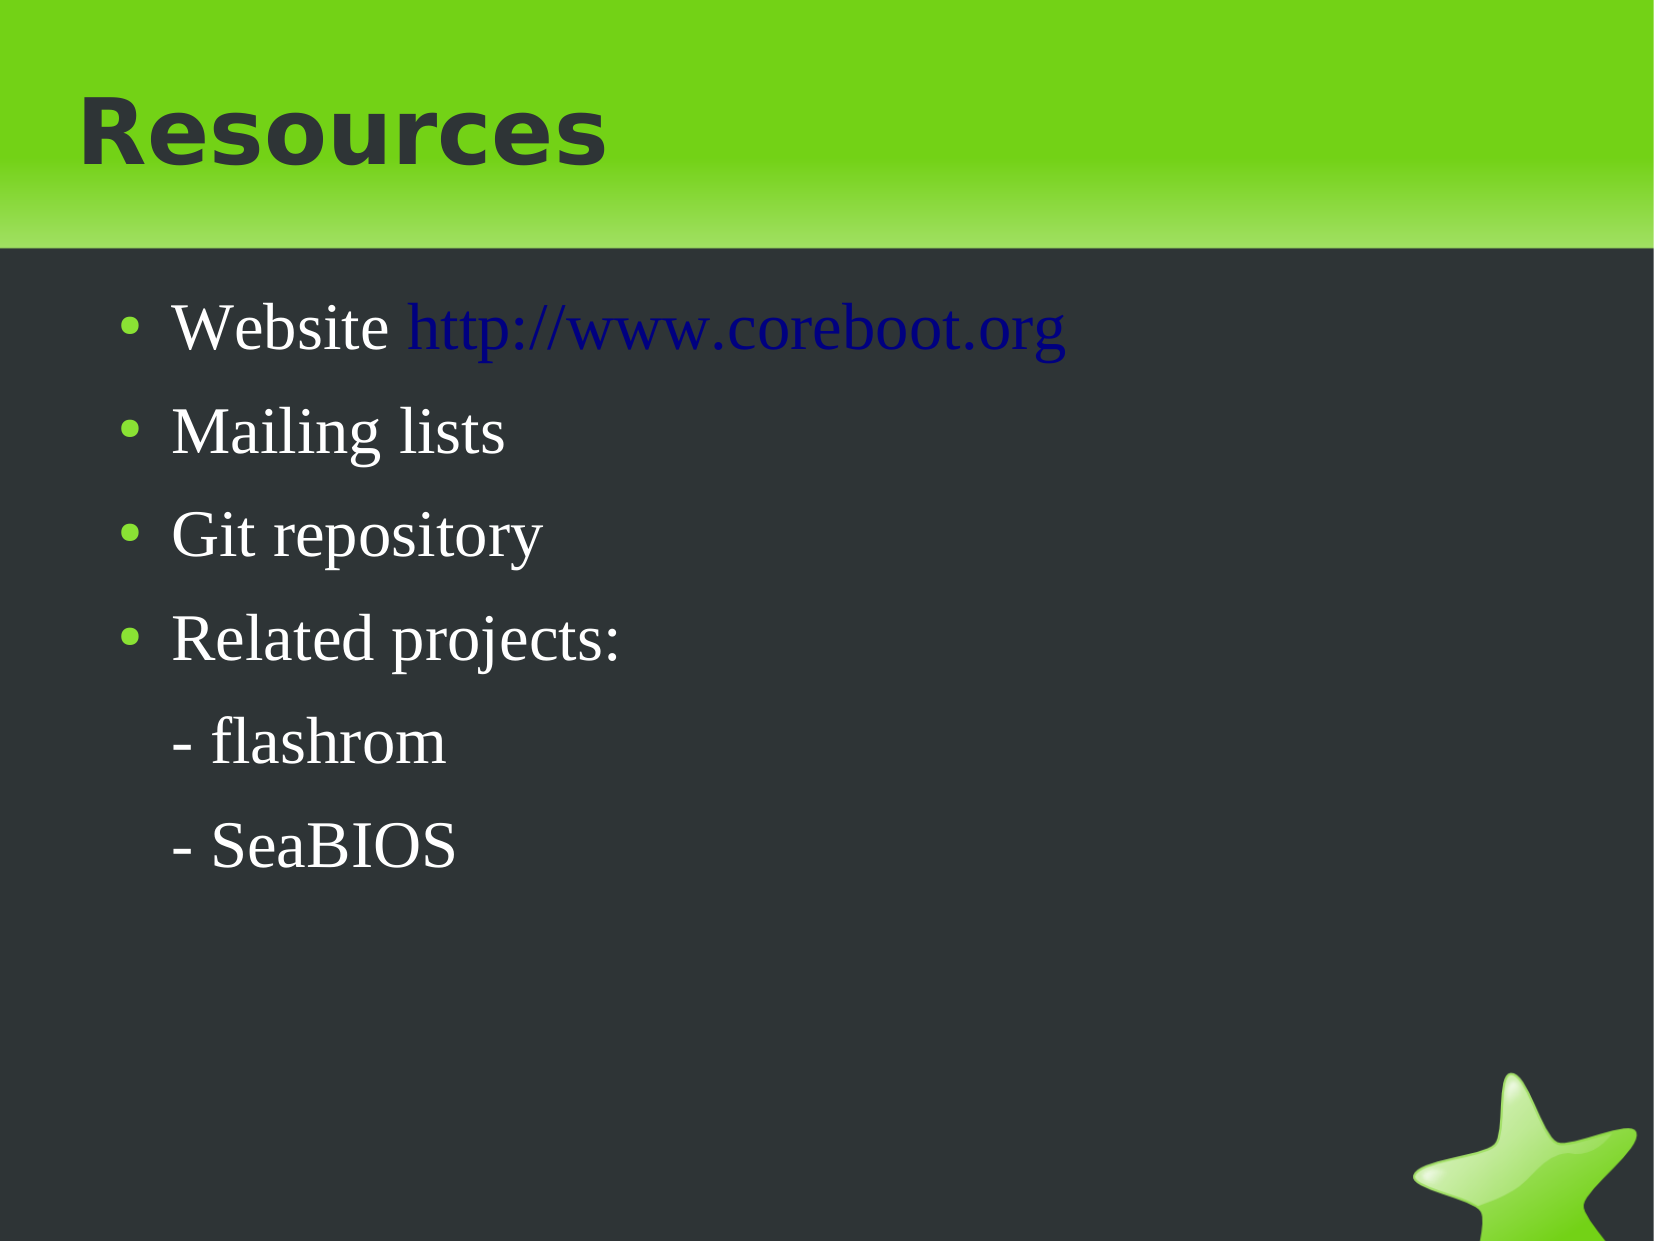

# Resources
Website http://www.coreboot.org
Mailing lists
Git repository
Related projects:
- flashrom
- SeaBIOS